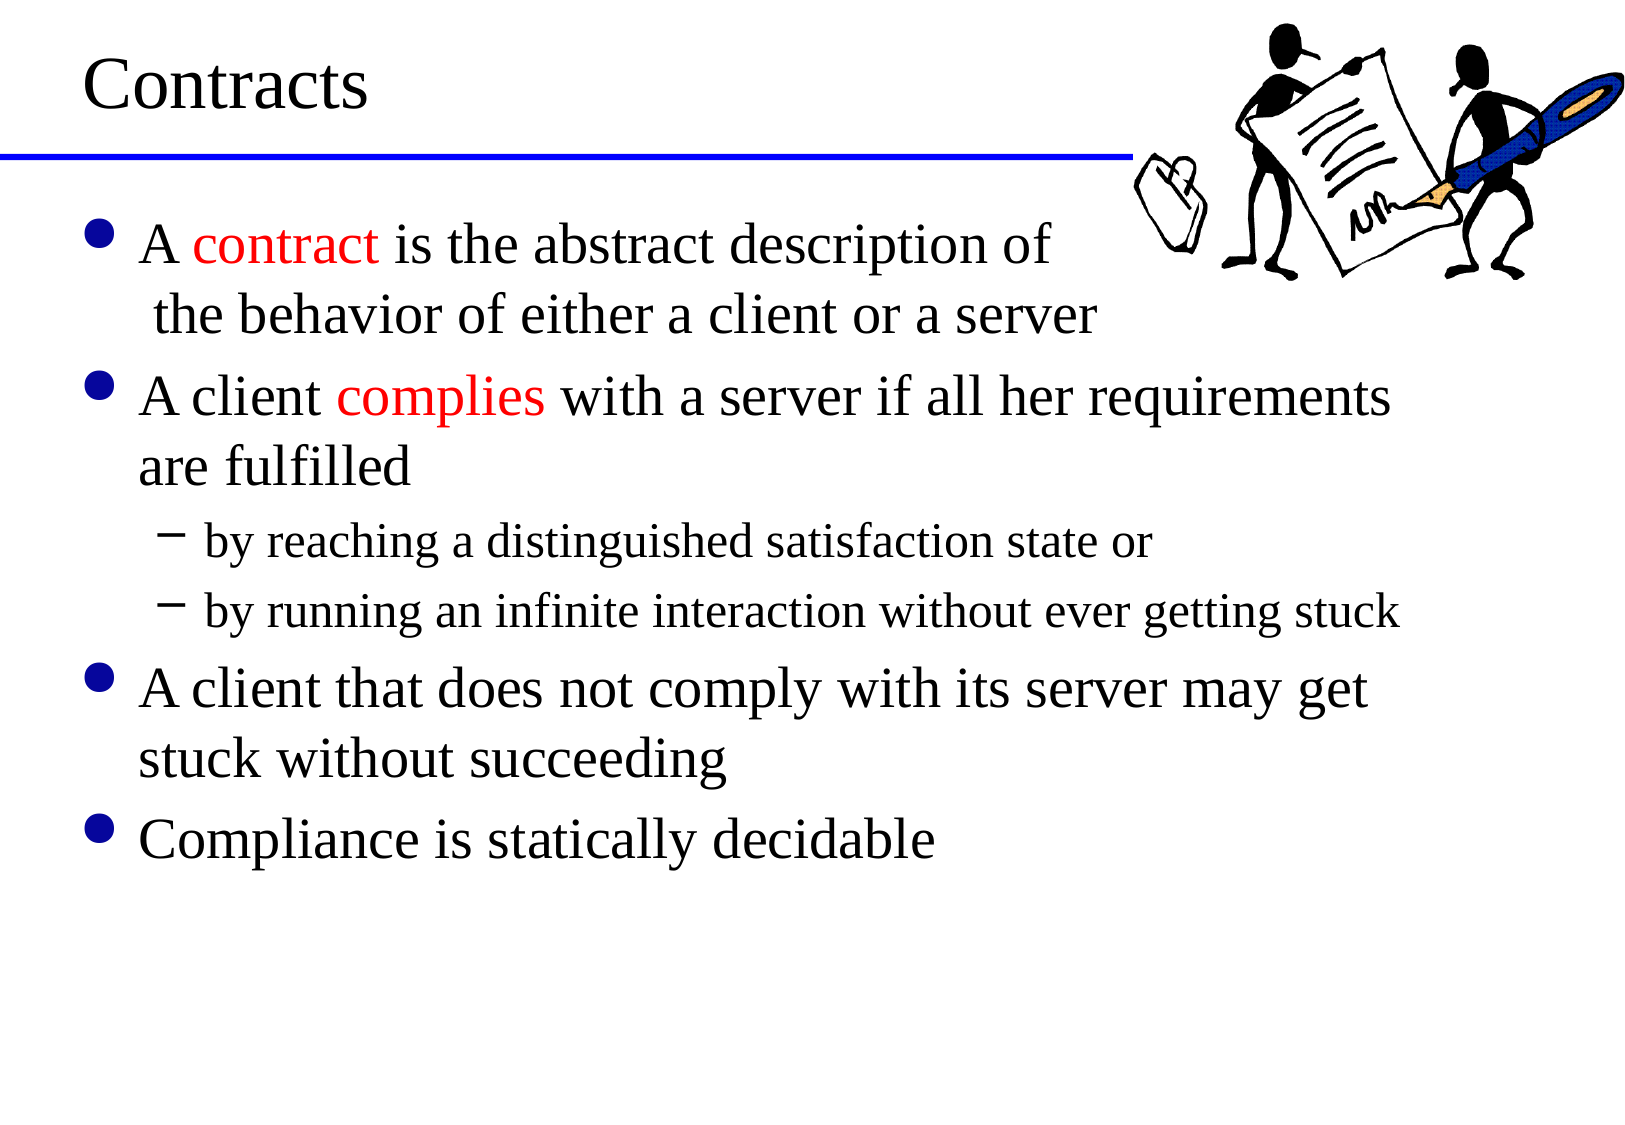

# Contracts
A contract is the abstract description of
 the behavior of either a client or a server
A client complies with a server if all her requirements are fulfilled
by reaching a distinguished satisfaction state or
by running an infinite interaction without ever getting stuck
A client that does not comply with its server may get stuck without succeeding
Compliance is statically decidable